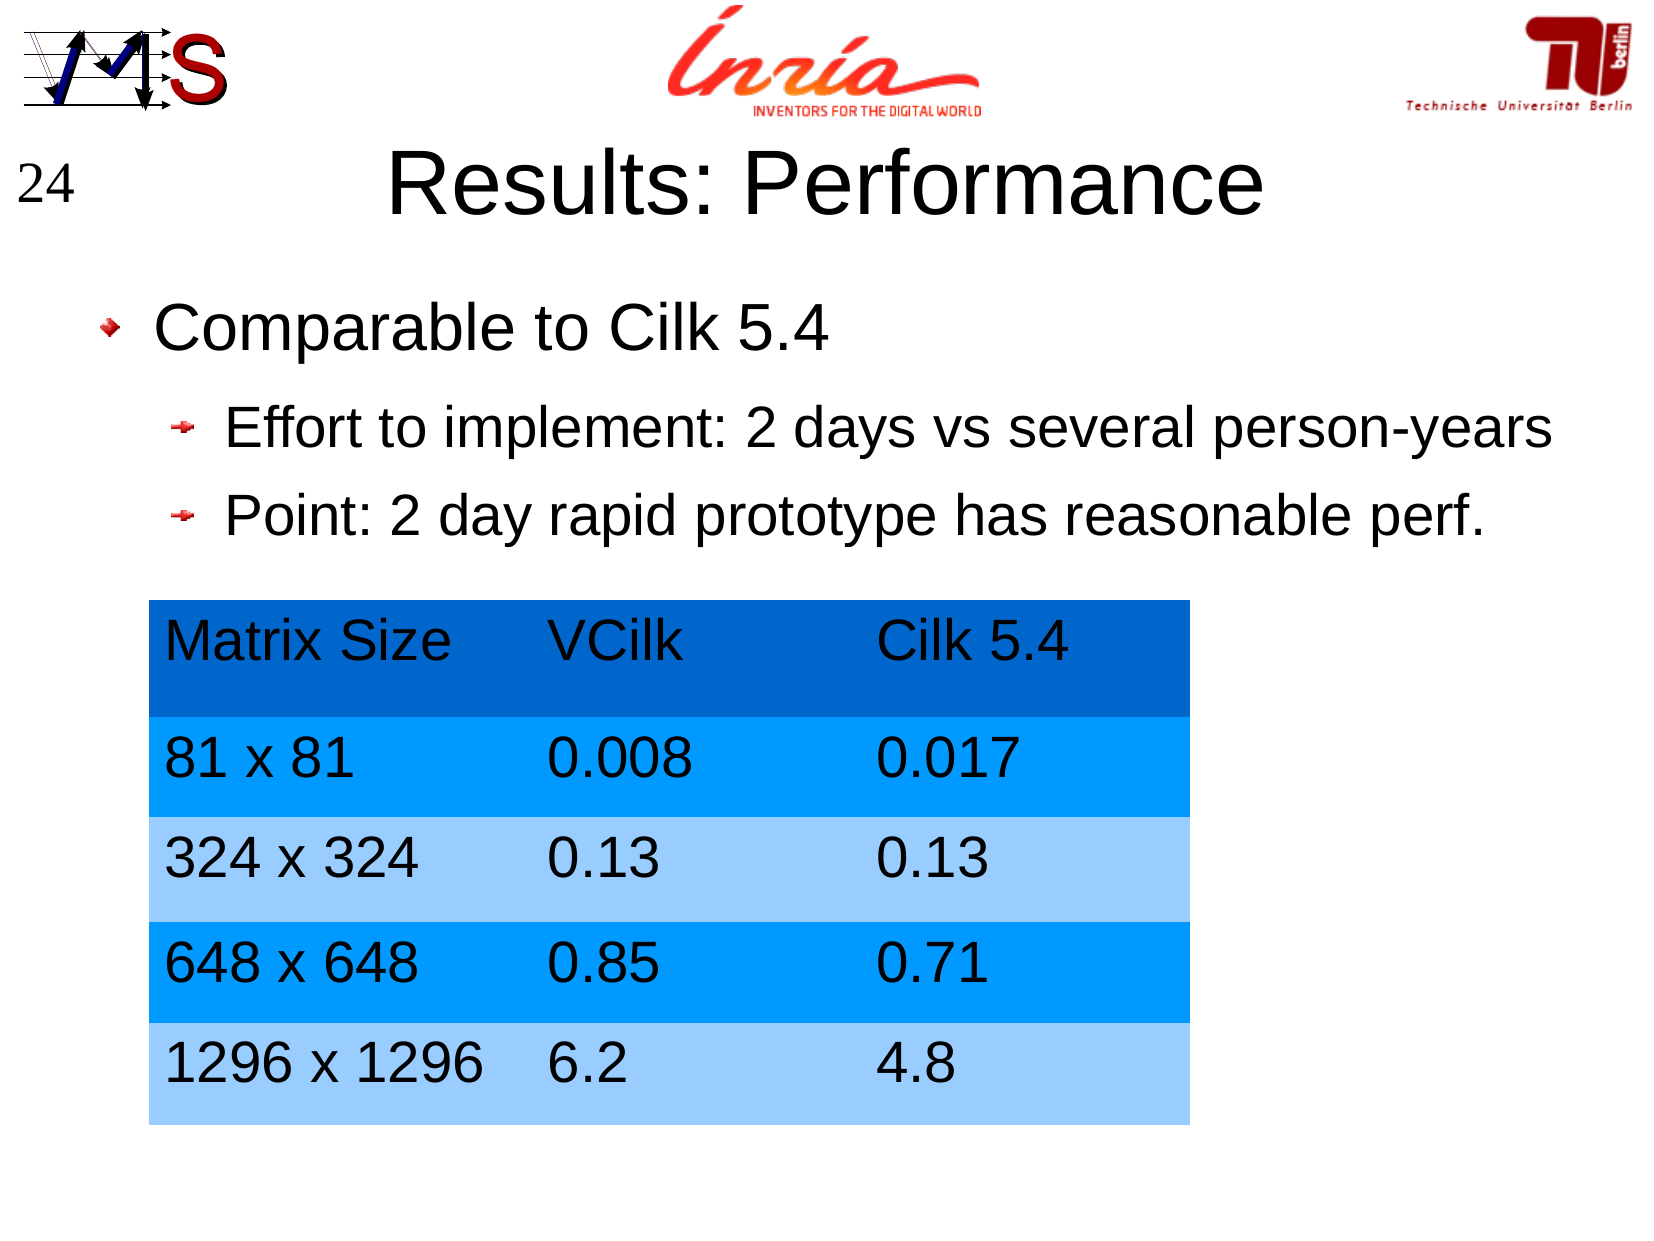

# Results: Performance
24
Comparable to Cilk 5.4
Effort to implement: 2 days vs several person-years
Point: 2 day rapid prototype has reasonable perf.
| Matrix Size | VCilk | Cilk 5.4 |
| --- | --- | --- |
| 81 x 81 | 0.008 | 0.017 |
| 324 x 324 | 0.13 | 0.13 |
| 648 x 648 | 0.85 | 0.71 |
| 1296 x 1296 | 6.2 | 4.8 |